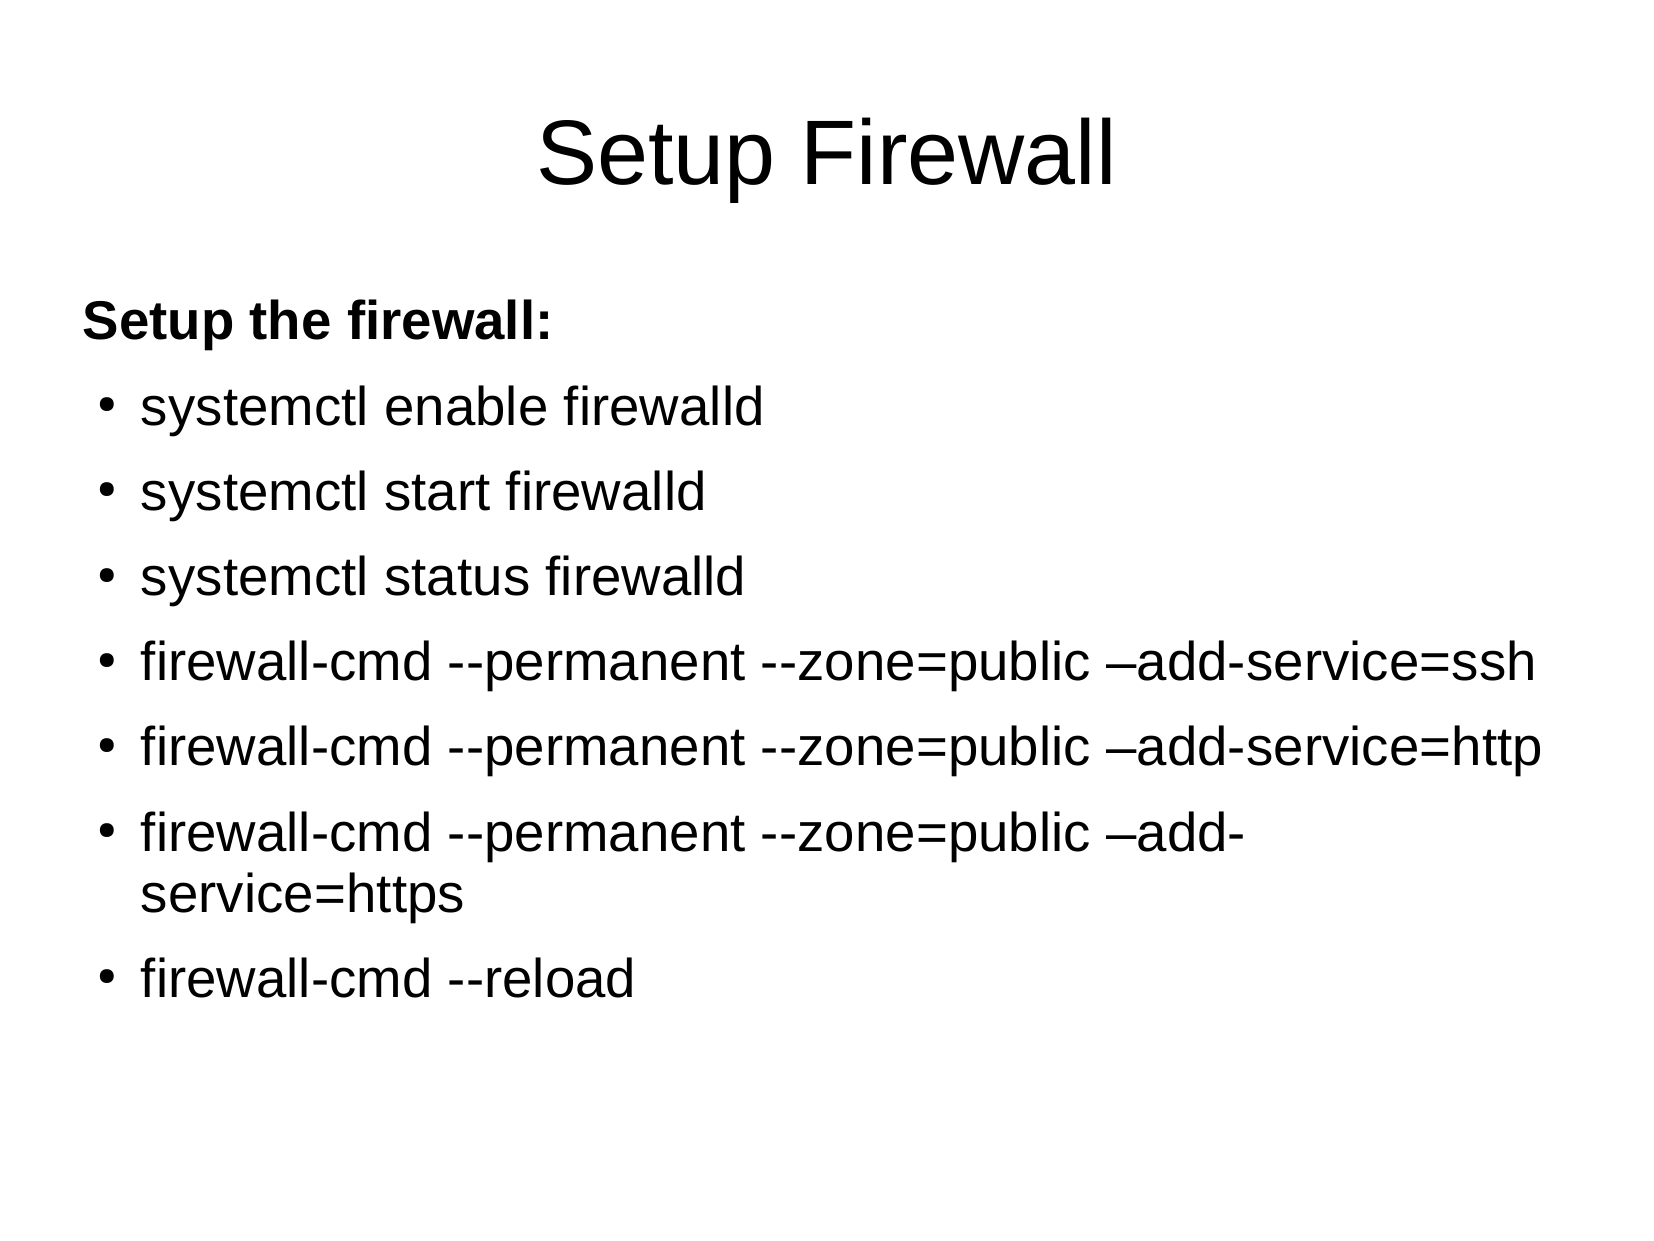

# Setup Firewall
Setup the firewall:
systemctl enable firewalld
systemctl start firewalld
systemctl status firewalld
firewall-cmd --permanent --zone=public –add-service=ssh
firewall-cmd --permanent --zone=public –add-service=http
firewall-cmd --permanent --zone=public –add-service=https
firewall-cmd --reload